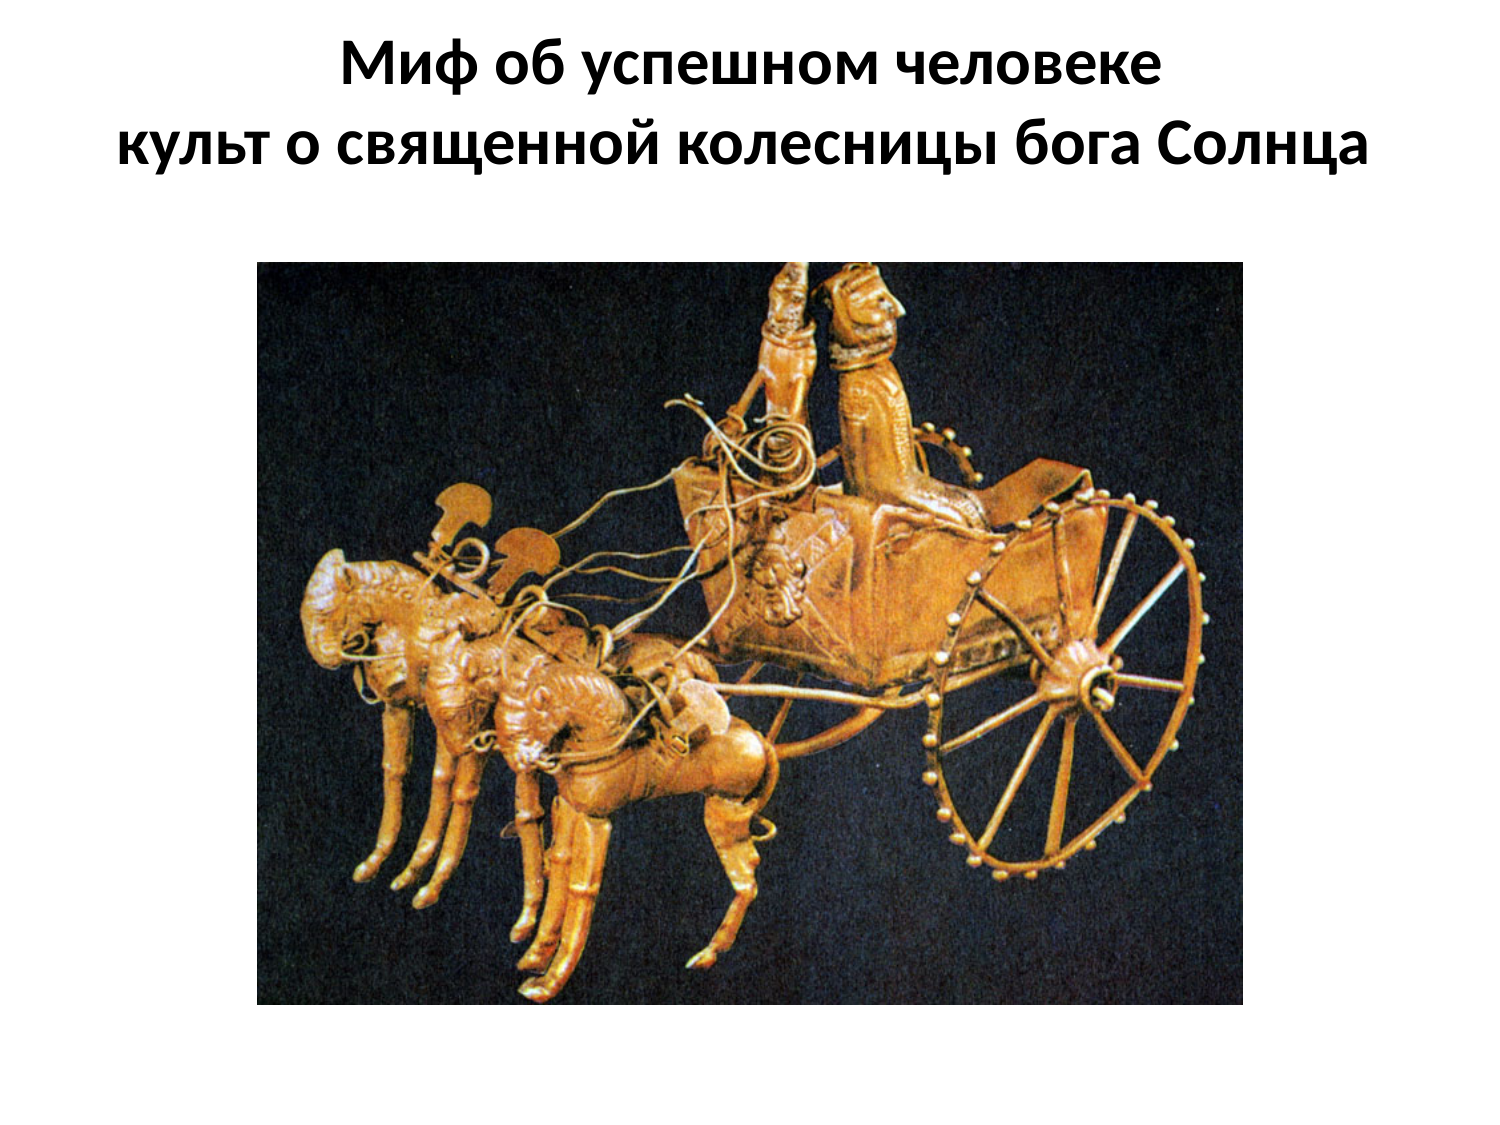

# Миф об успешном человеке культ о священной колесницы бога Солнца